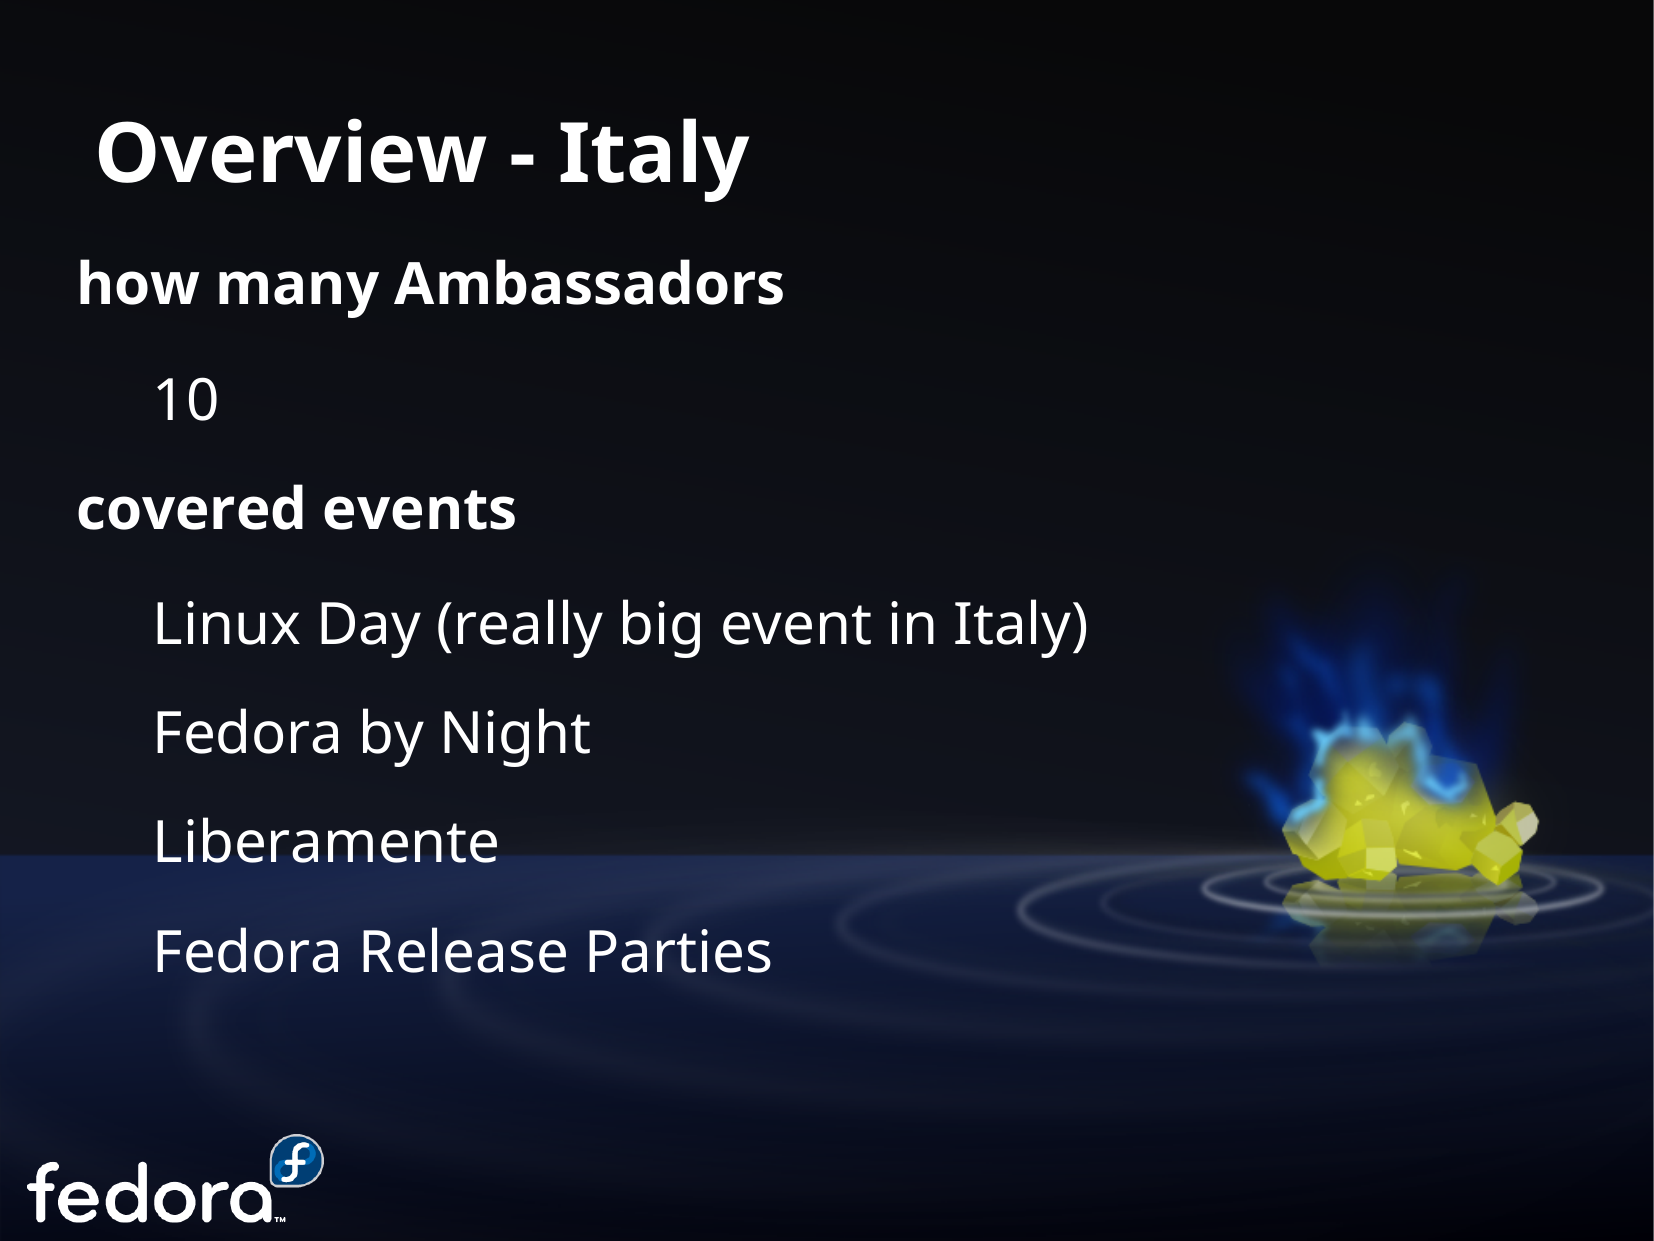

# Overview - Italy
how many Ambassadors
10
covered events
Linux Day (really big event in Italy)
Fedora by Night
Liberamente
Fedora Release Parties